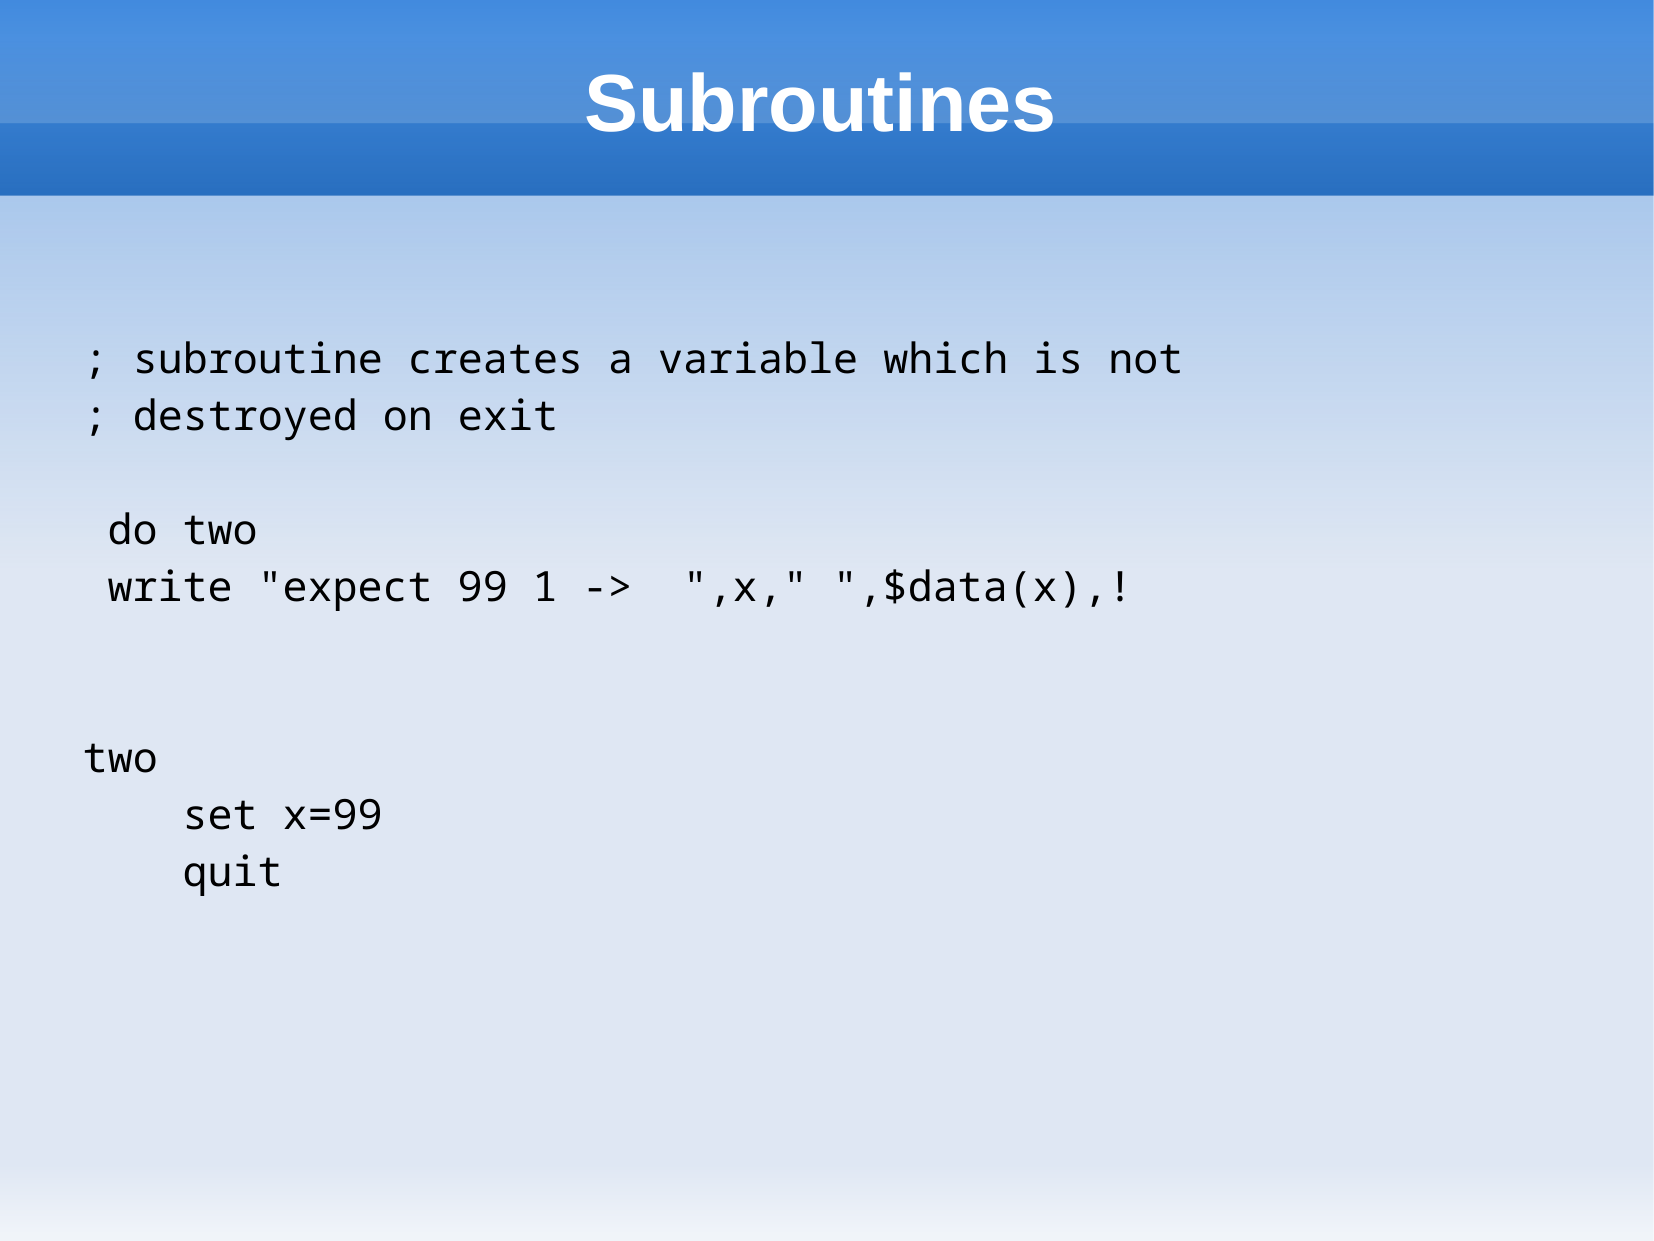

# Subroutines
; subroutine creates a variable which is not
; destroyed on exit
 do two
 write "expect 99 1 -> ",x," ",$data(x),!
two
 set x=99
 quit